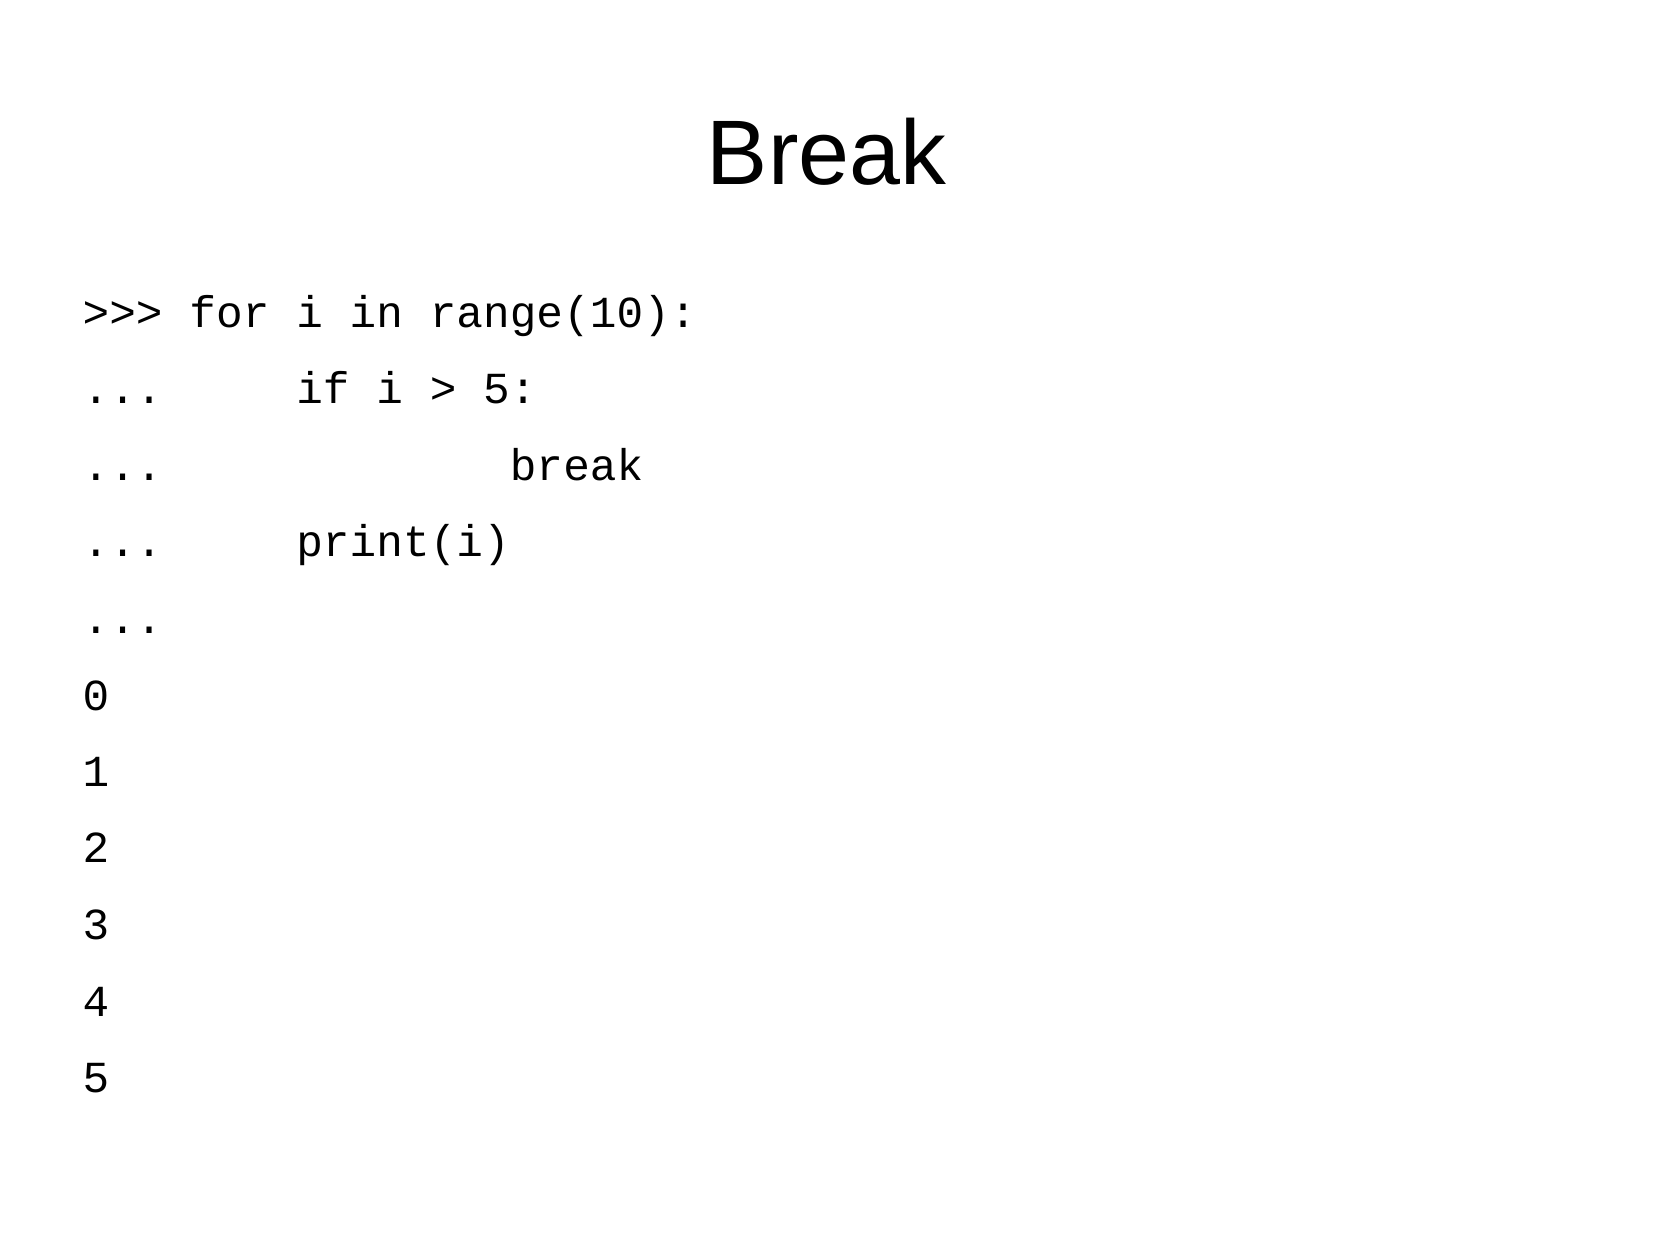

# Break
>>> for i in range(10):
... if i > 5:
... break
... print(i)
...
0
1
2
3
4
5